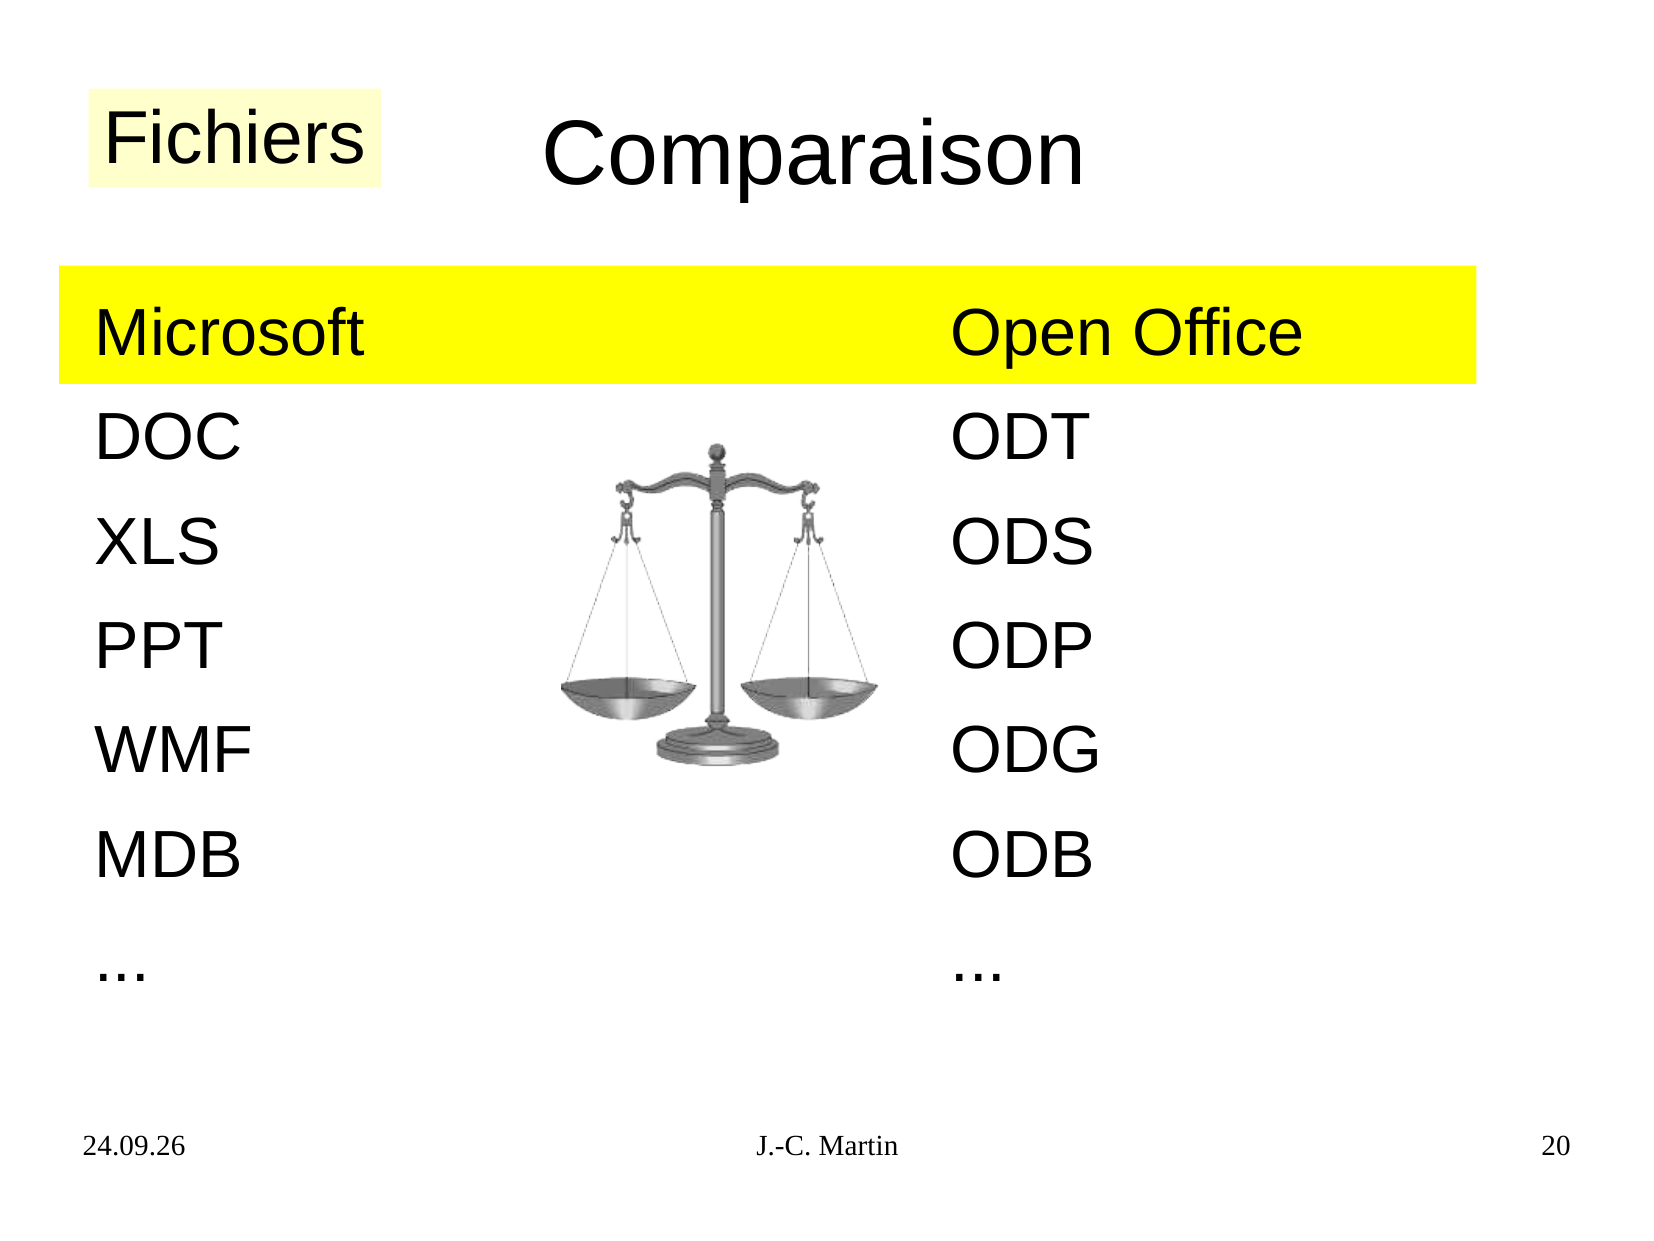

# Comparaison
Fichiers
Microsoft
DOC
XLS
PPT
WMF
MDB
...
Open Office
ODT
ODS
ODP
ODG
ODB
...
J.-C. Martin
20